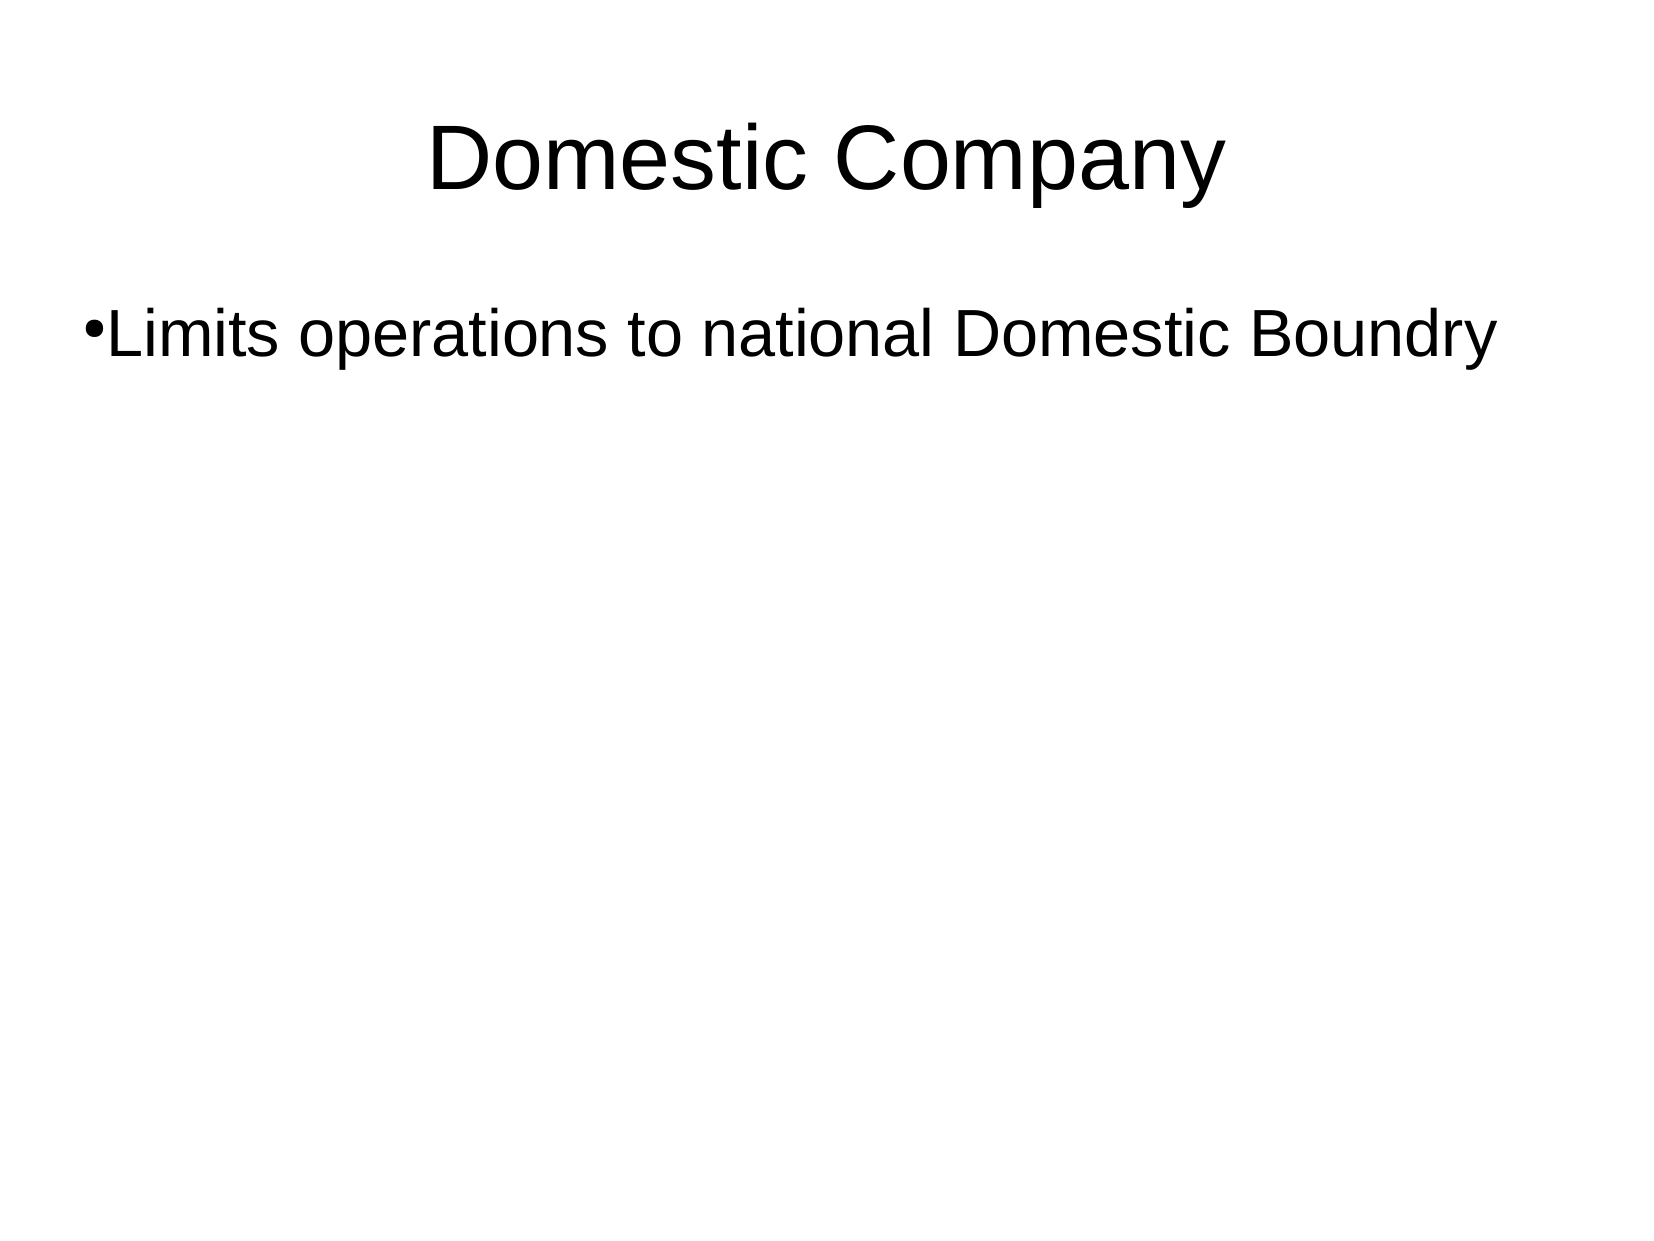

# Domestic Company
Limits operations to national Domestic Boundry